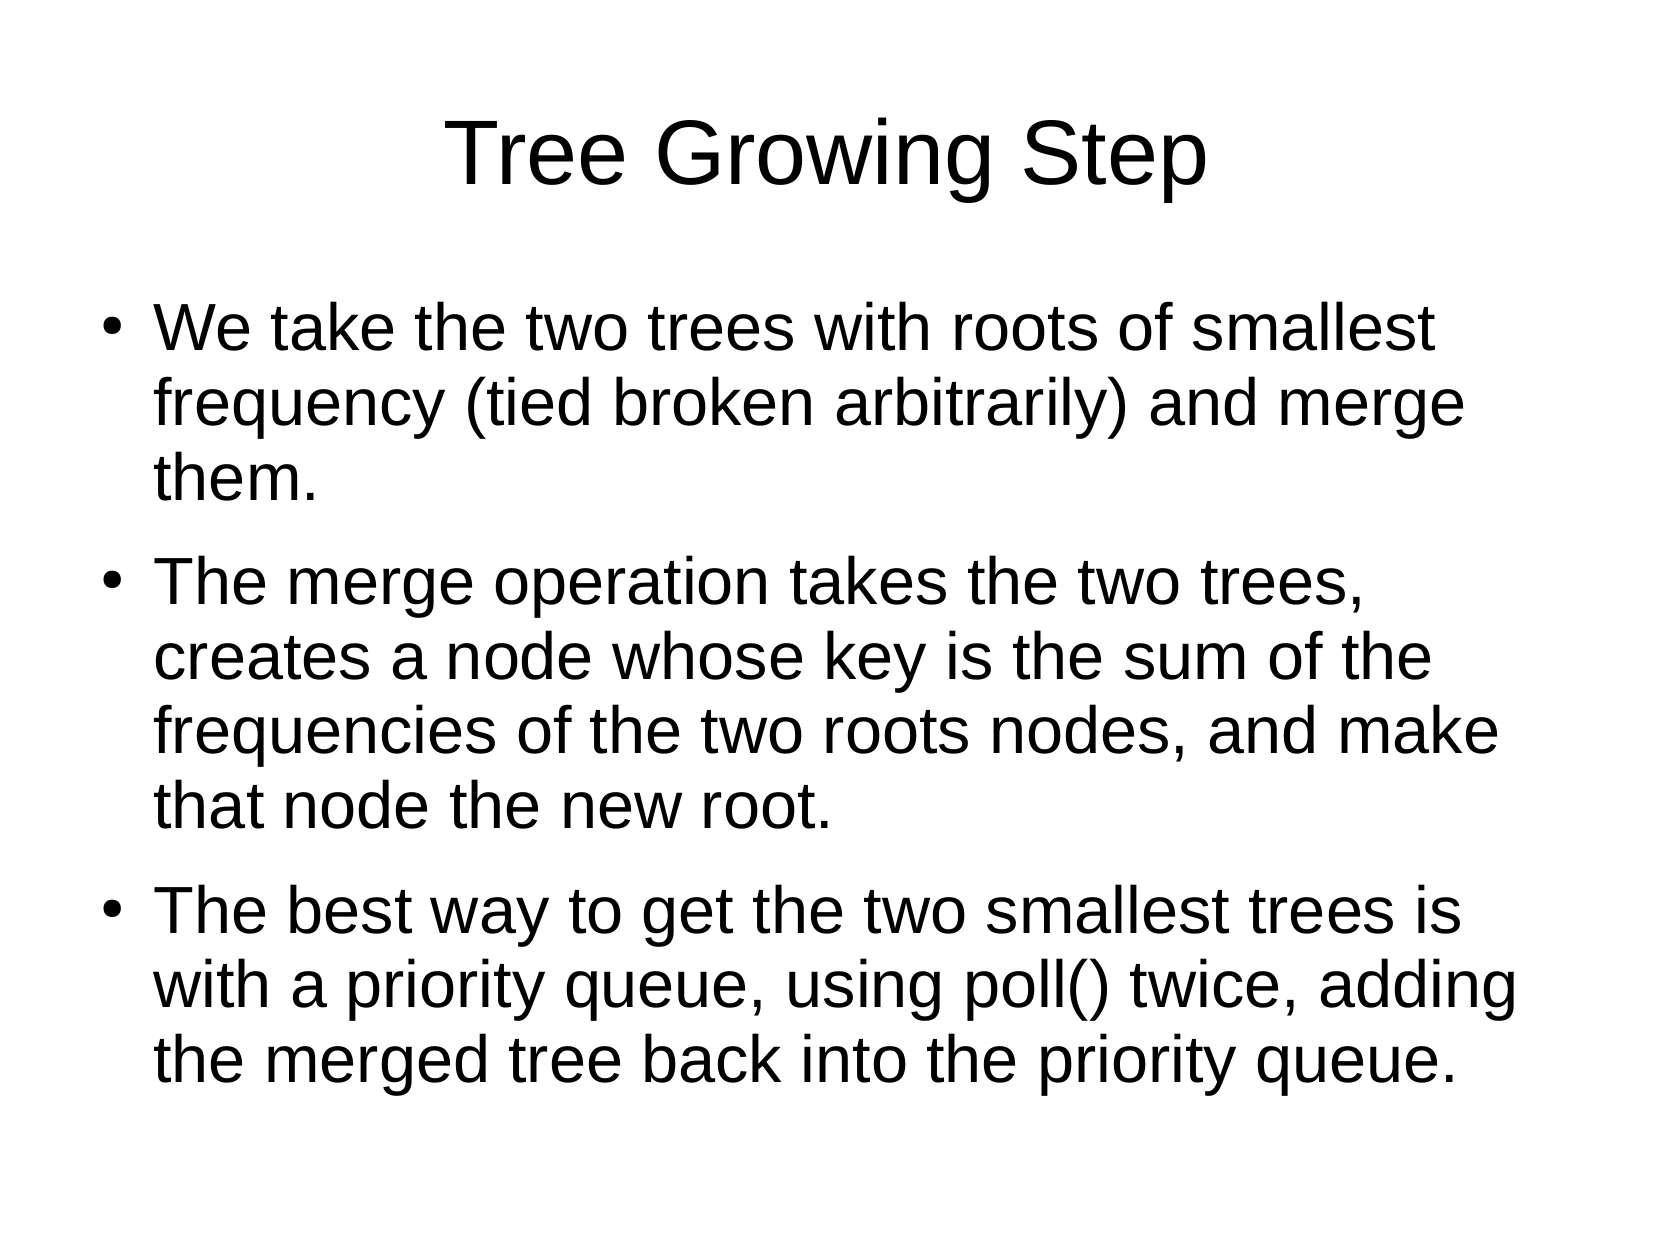

# Tree Growing Step
We take the two trees with roots of smallest frequency (tied broken arbitrarily) and merge them.
The merge operation takes the two trees, creates a node whose key is the sum of the frequencies of the two roots nodes, and make that node the new root.
The best way to get the two smallest trees is with a priority queue, using poll() twice, adding the merged tree back into the priority queue.